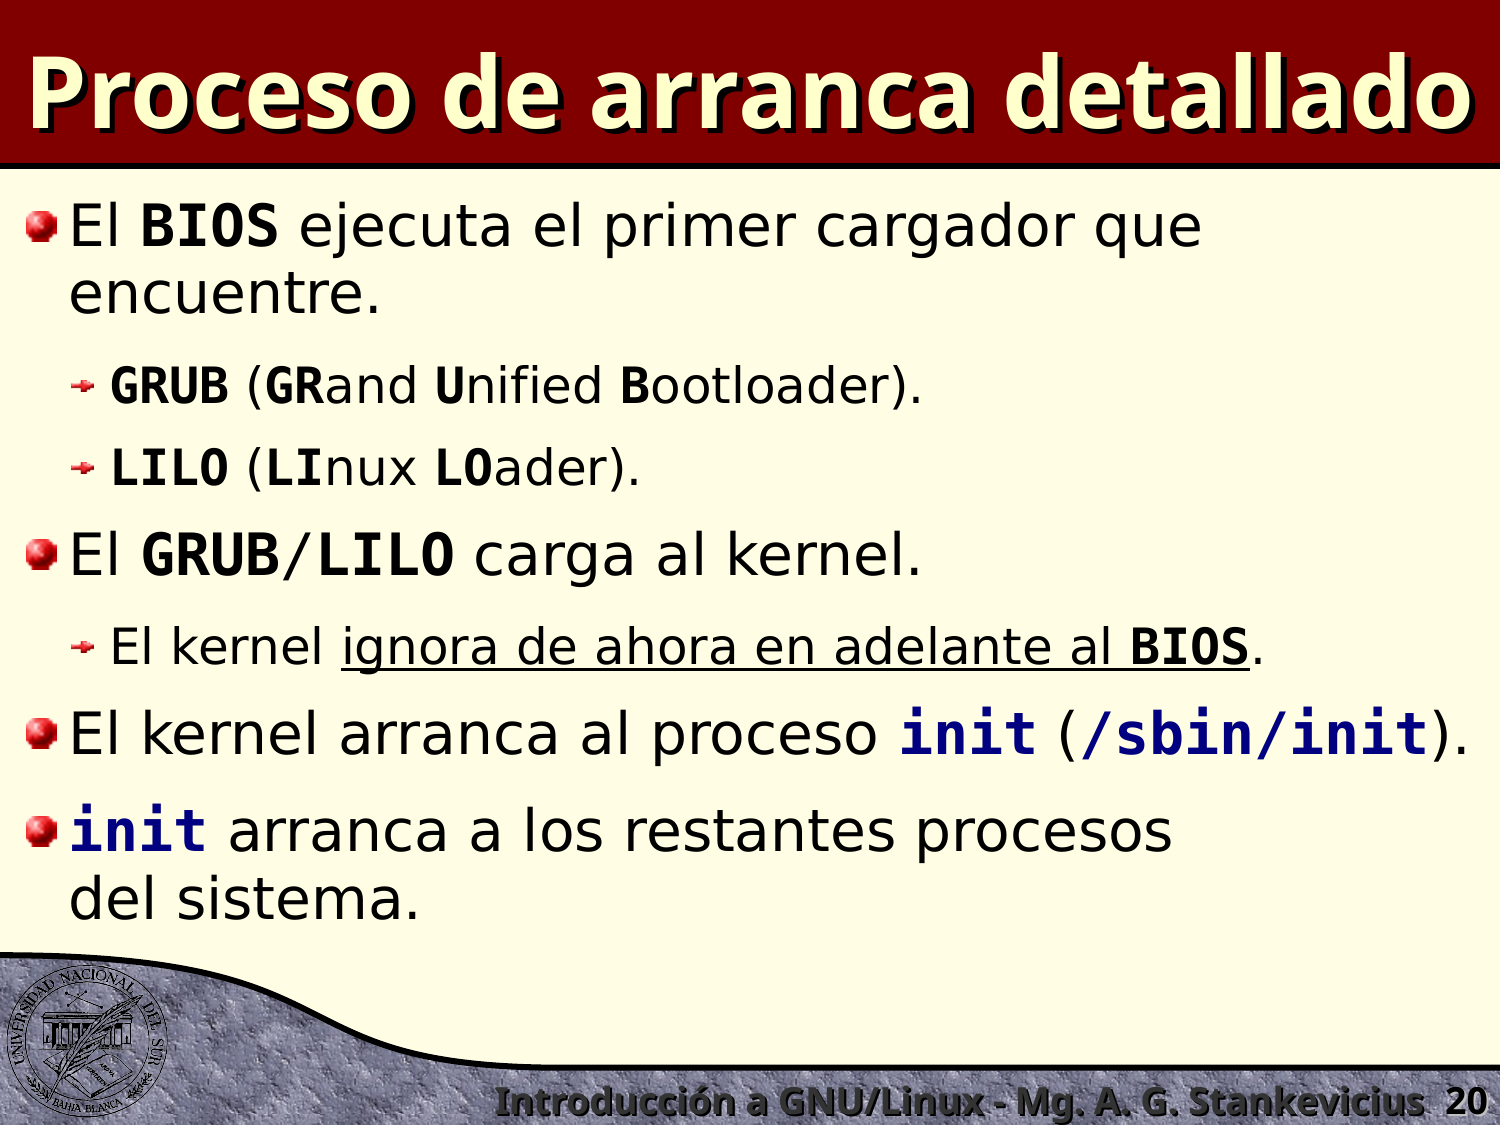

# Proceso de arranca detallado
El BIOS ejecuta el primer cargador que encuentre.
GRUB (GRand Unified Bootloader).
LILO (LInux LOader).
El GRUB/LILO carga al kernel.
El kernel ignora de ahora en adelante al BIOS.
El kernel arranca al proceso init (/sbin/init).
init arranca a los restantes procesos
del sistema.
20